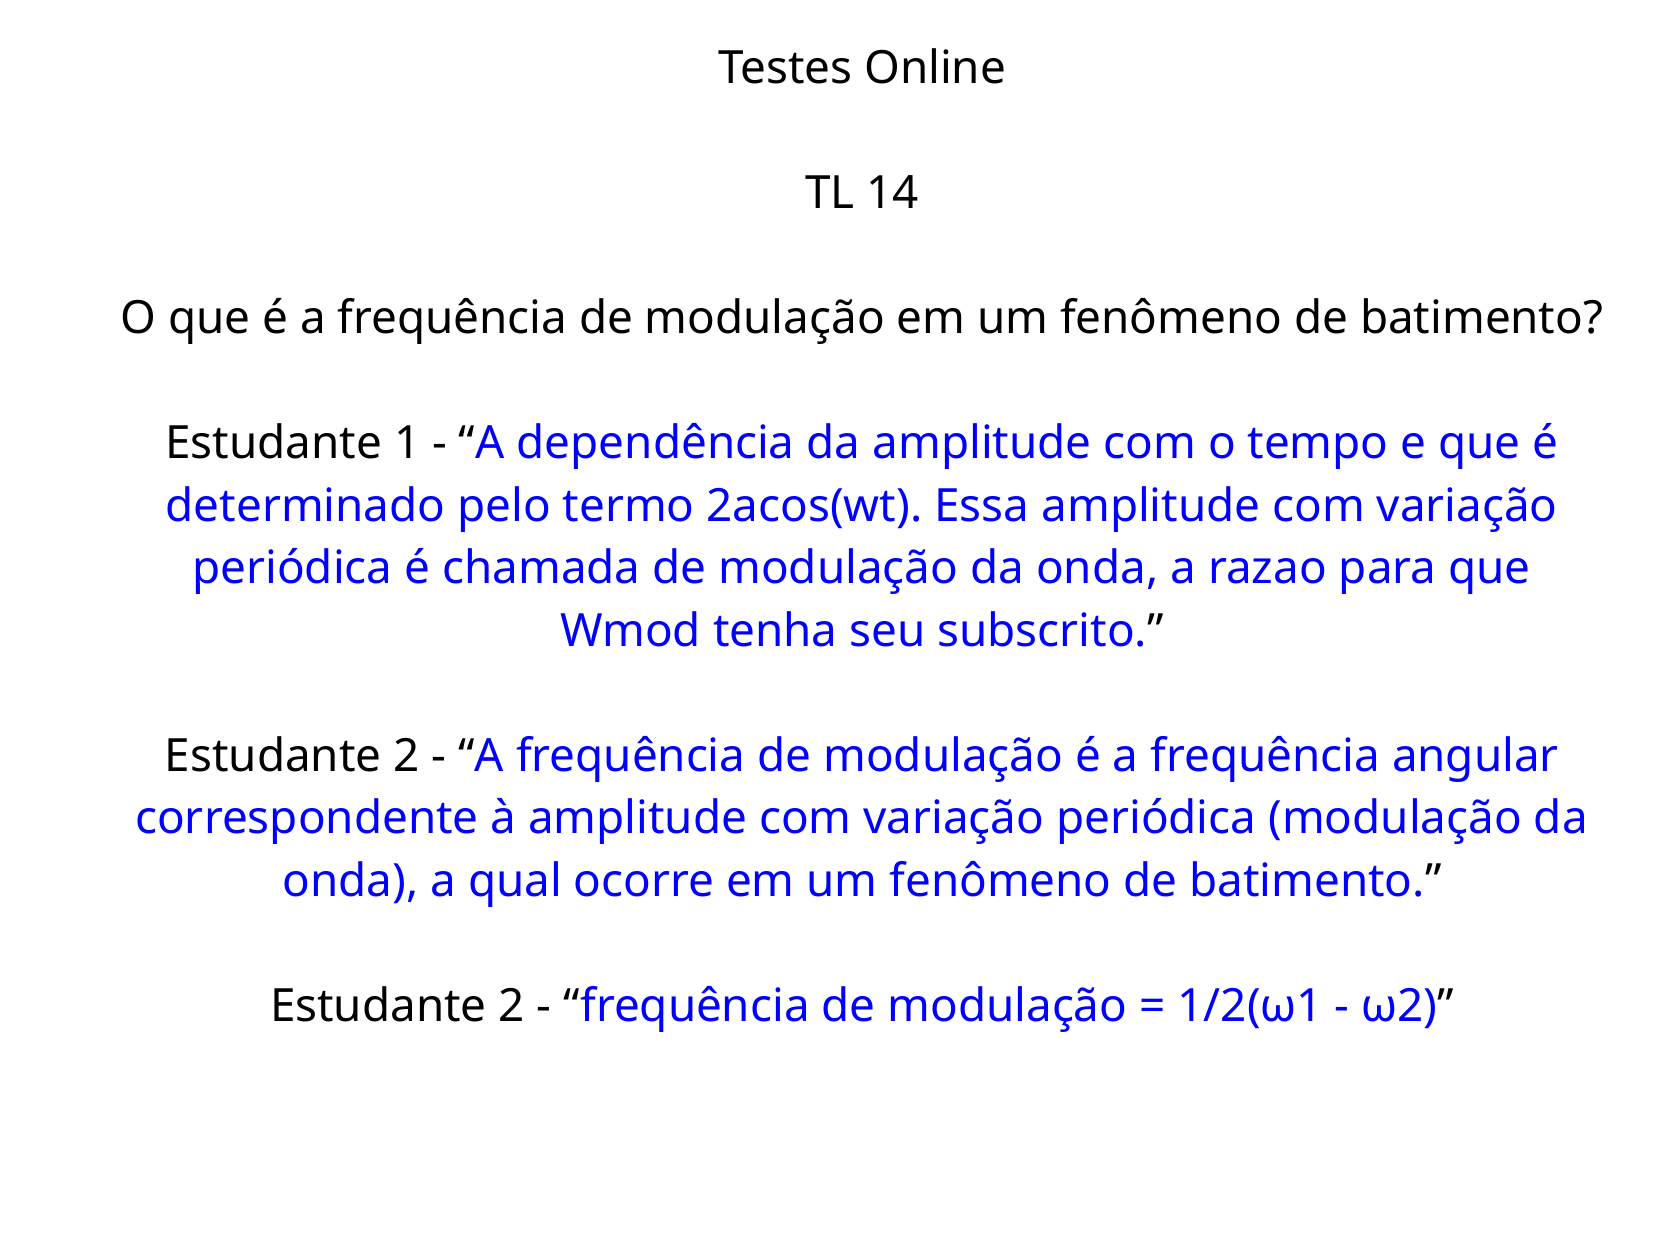

# Testes Online TL 14 O que é a frequência de modulação em um fenômeno de batimento? Estudante 1 - “A dependência da amplitude com o tempo e que é determinado pelo termo 2acos(wt). Essa amplitude com variação periódica é chamada de modulação da onda, a razao para que Wmod tenha seu subscrito.” Estudante 2 - “A frequência de modulação é a frequência angular correspondente à amplitude com variação periódica (modulação da onda), a qual ocorre em um fenômeno de batimento.” Estudante 2 - “frequência de modulação = 1/2(ω1 - ω2)”